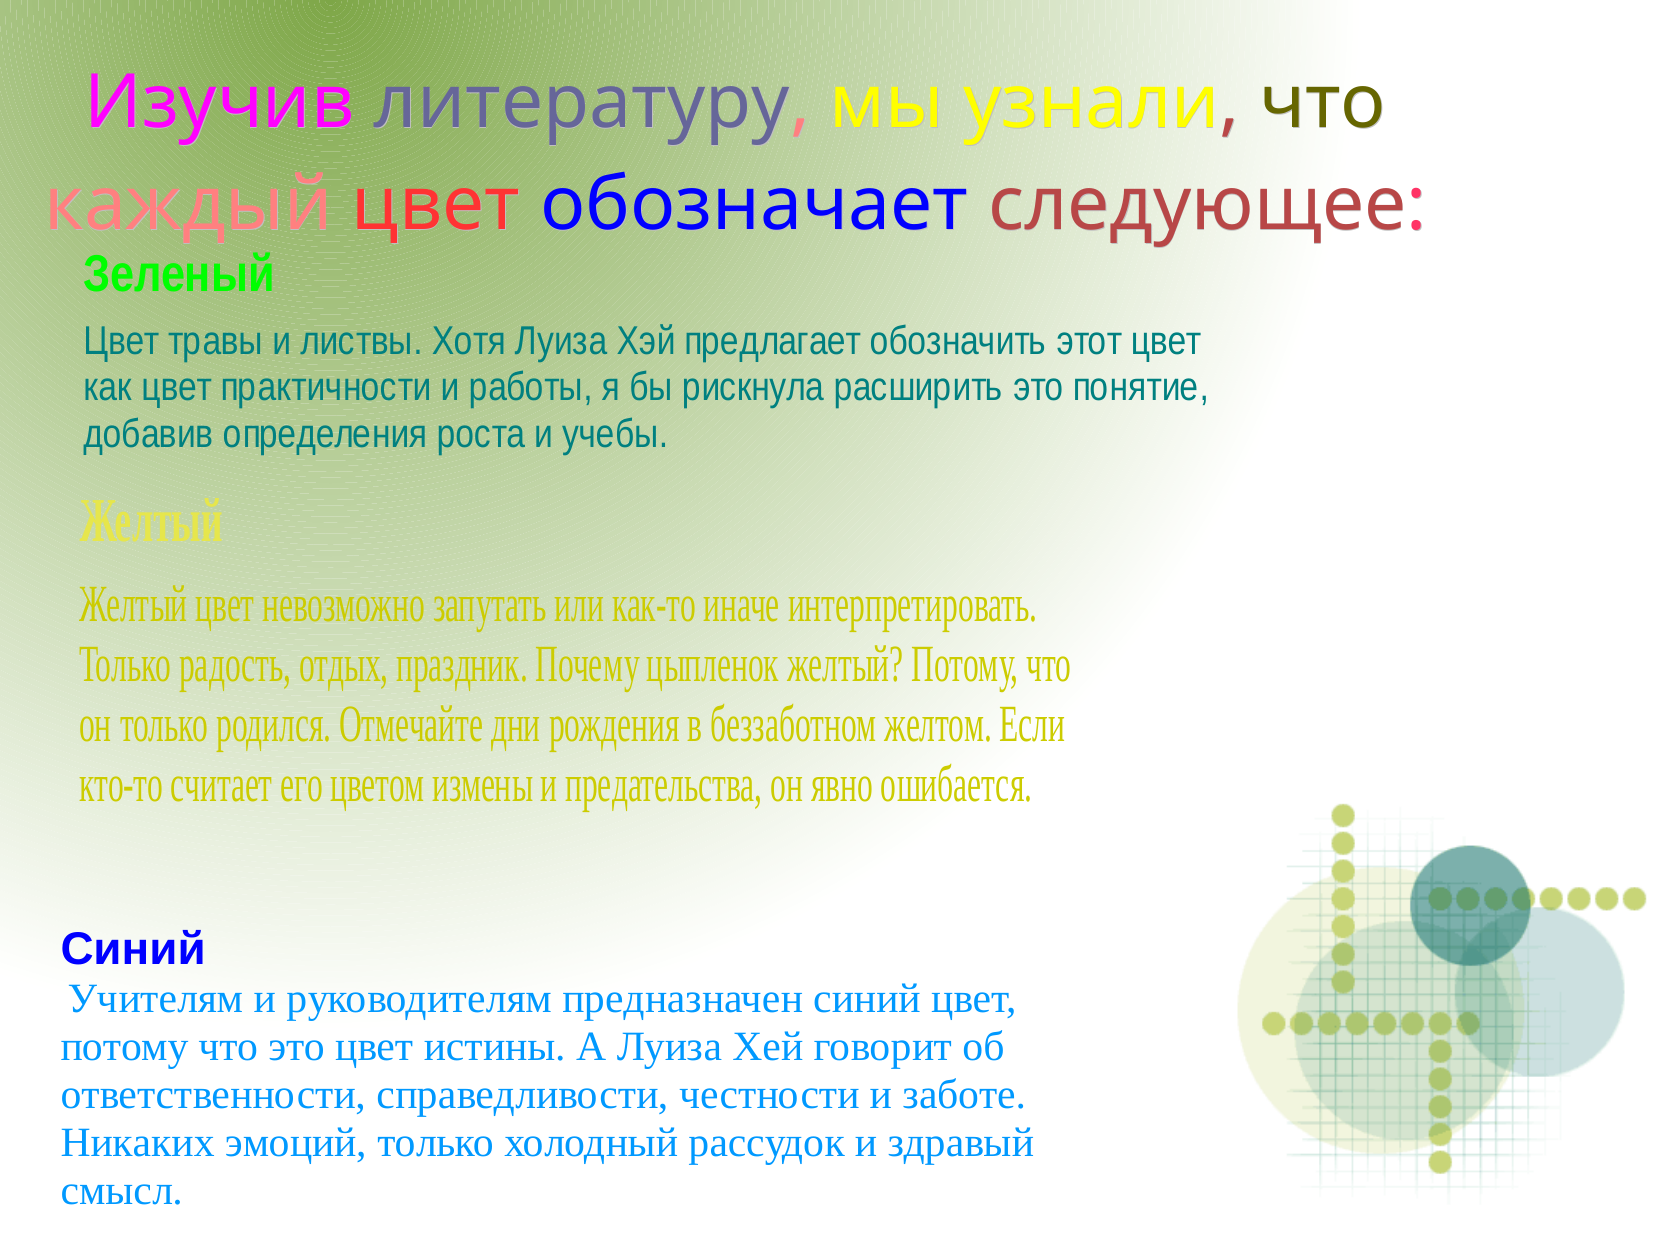

# Изучив литературу, мы узнали, что каждый цвет обозначает следующее: